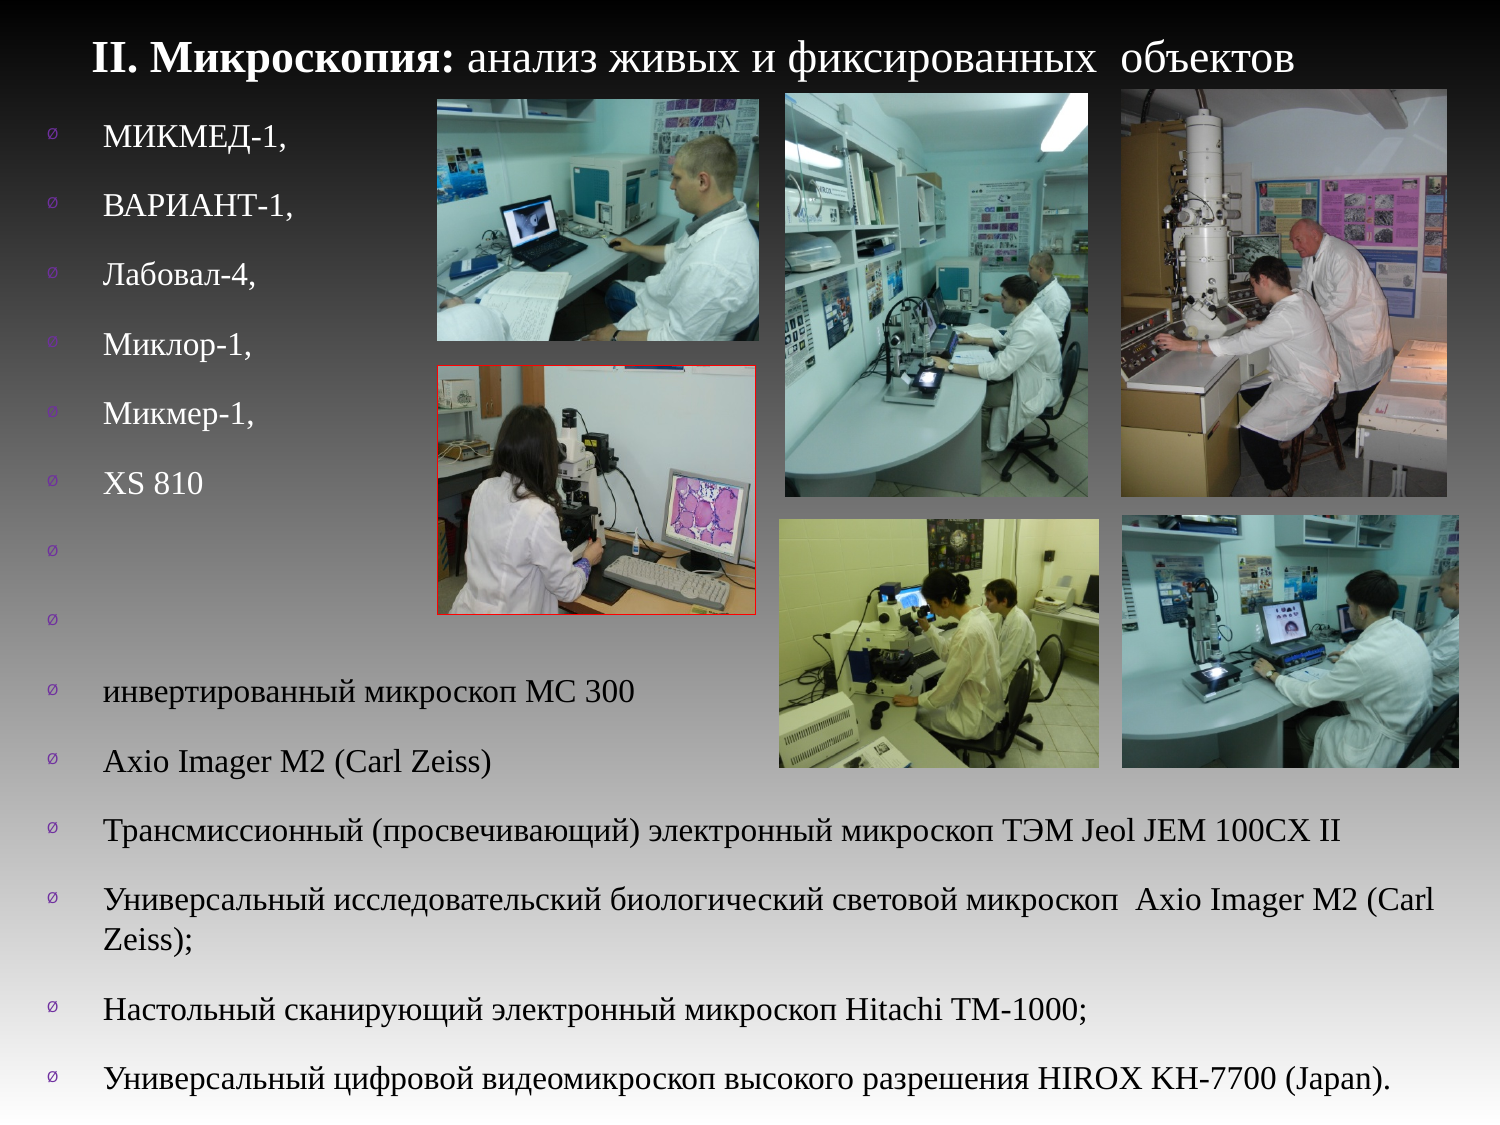

# II. Микроскопия: анализ живых и фиксированных объектов
МИКМЕД-1,
ВАРИАНТ-1,
Лабовал-4,
Миклор-1,
Микмер-1,
XS 810
инвертированный микроскоп МС 300
Axio Imager M2 (Carl Zeiss)
Трансмиссионный (просвечивающий) электронный микроскоп ТЭМ Jeol JEM 100CX II
Универсальный исследовательский биологический световой микроскоп  Axio Imager M2 (Carl Zeiss);
Настольный сканирующий электронный микроскоп Hitachi TM-1000;
Универсальный цифровой видеомикроскоп высокого разрешения HIROX KH-7700 (Japan).